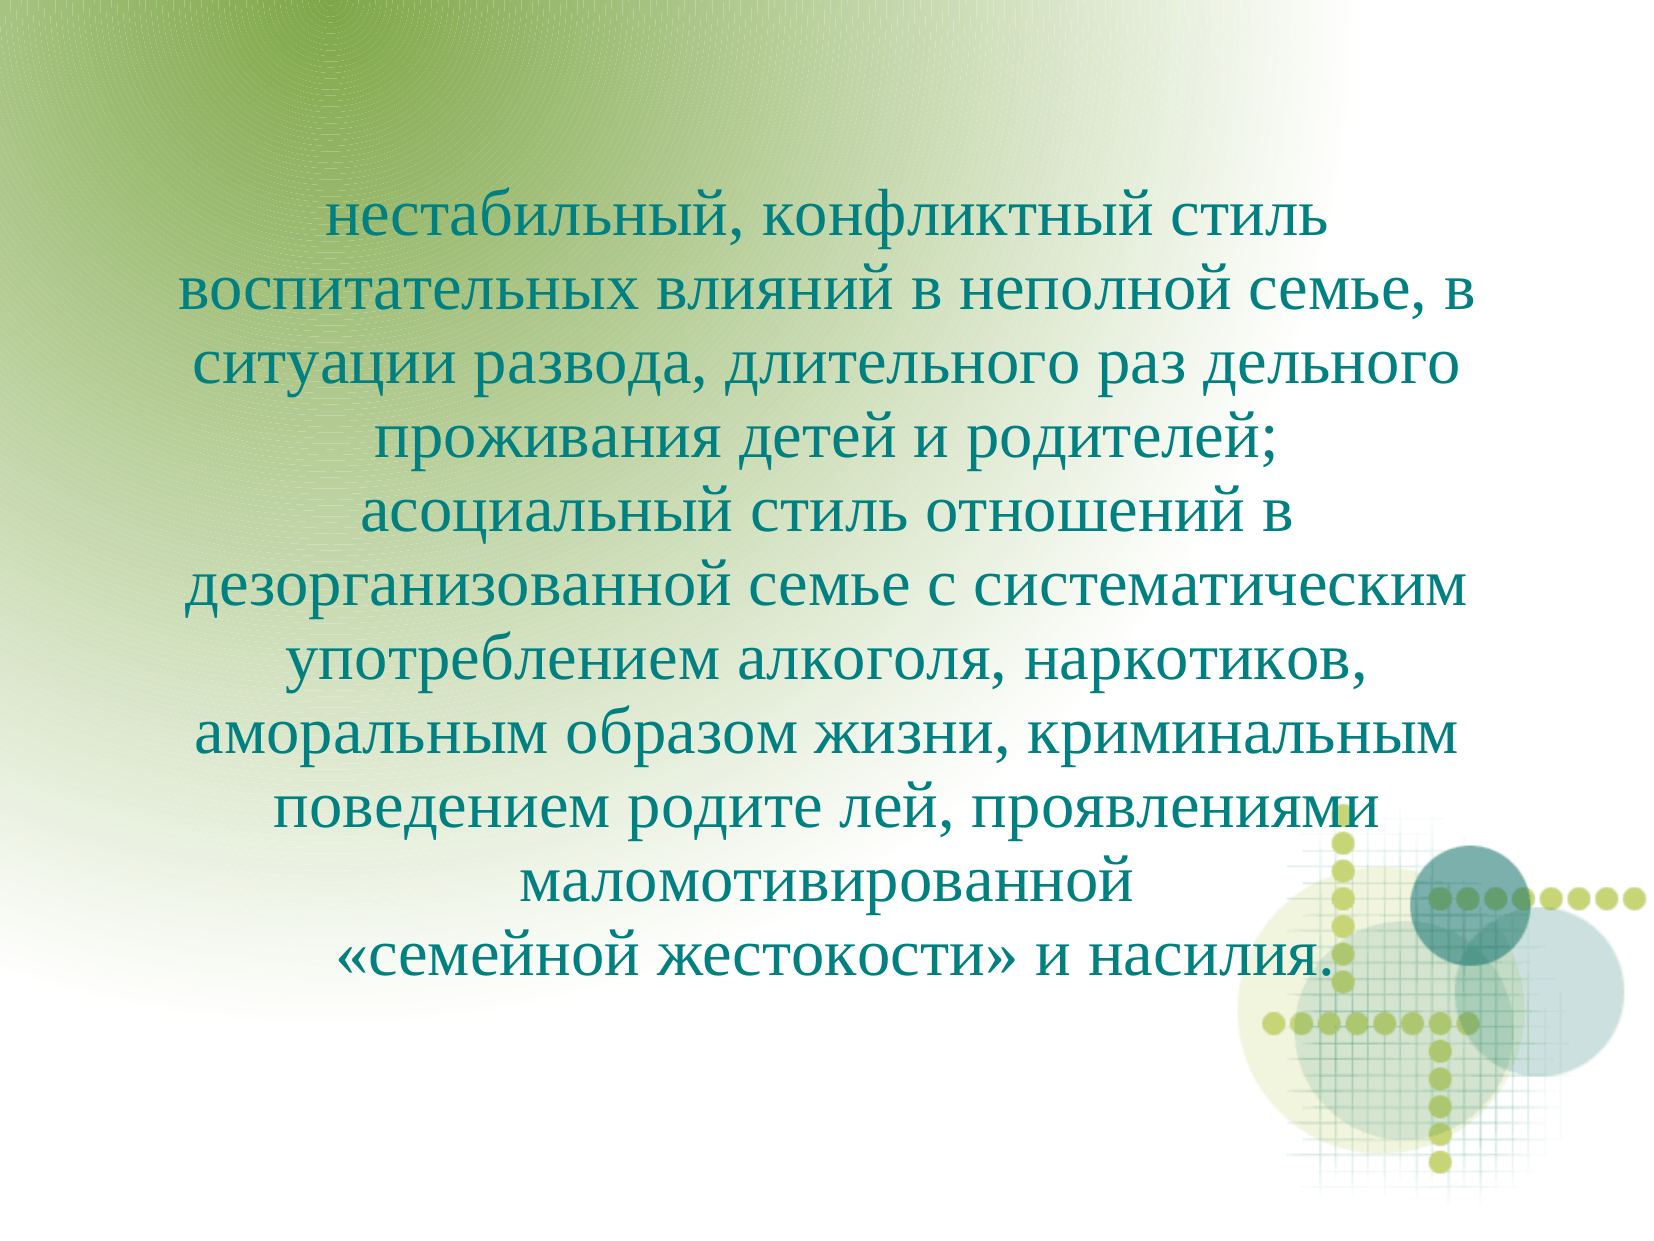

# нестабильный, конфликтный стиль воспитательных влияний в неполной семье, в ситуации развода, длительного раз дельного проживания детей и родителей;
асоциальный стиль отношений в дезорганизованной семье с систематическим употреблением алкоголя, наркотиков, аморальным образом жизни, криминальным поведением родите лей, проявлениями маломотивированной
 «семейной жестокости» и насилия.